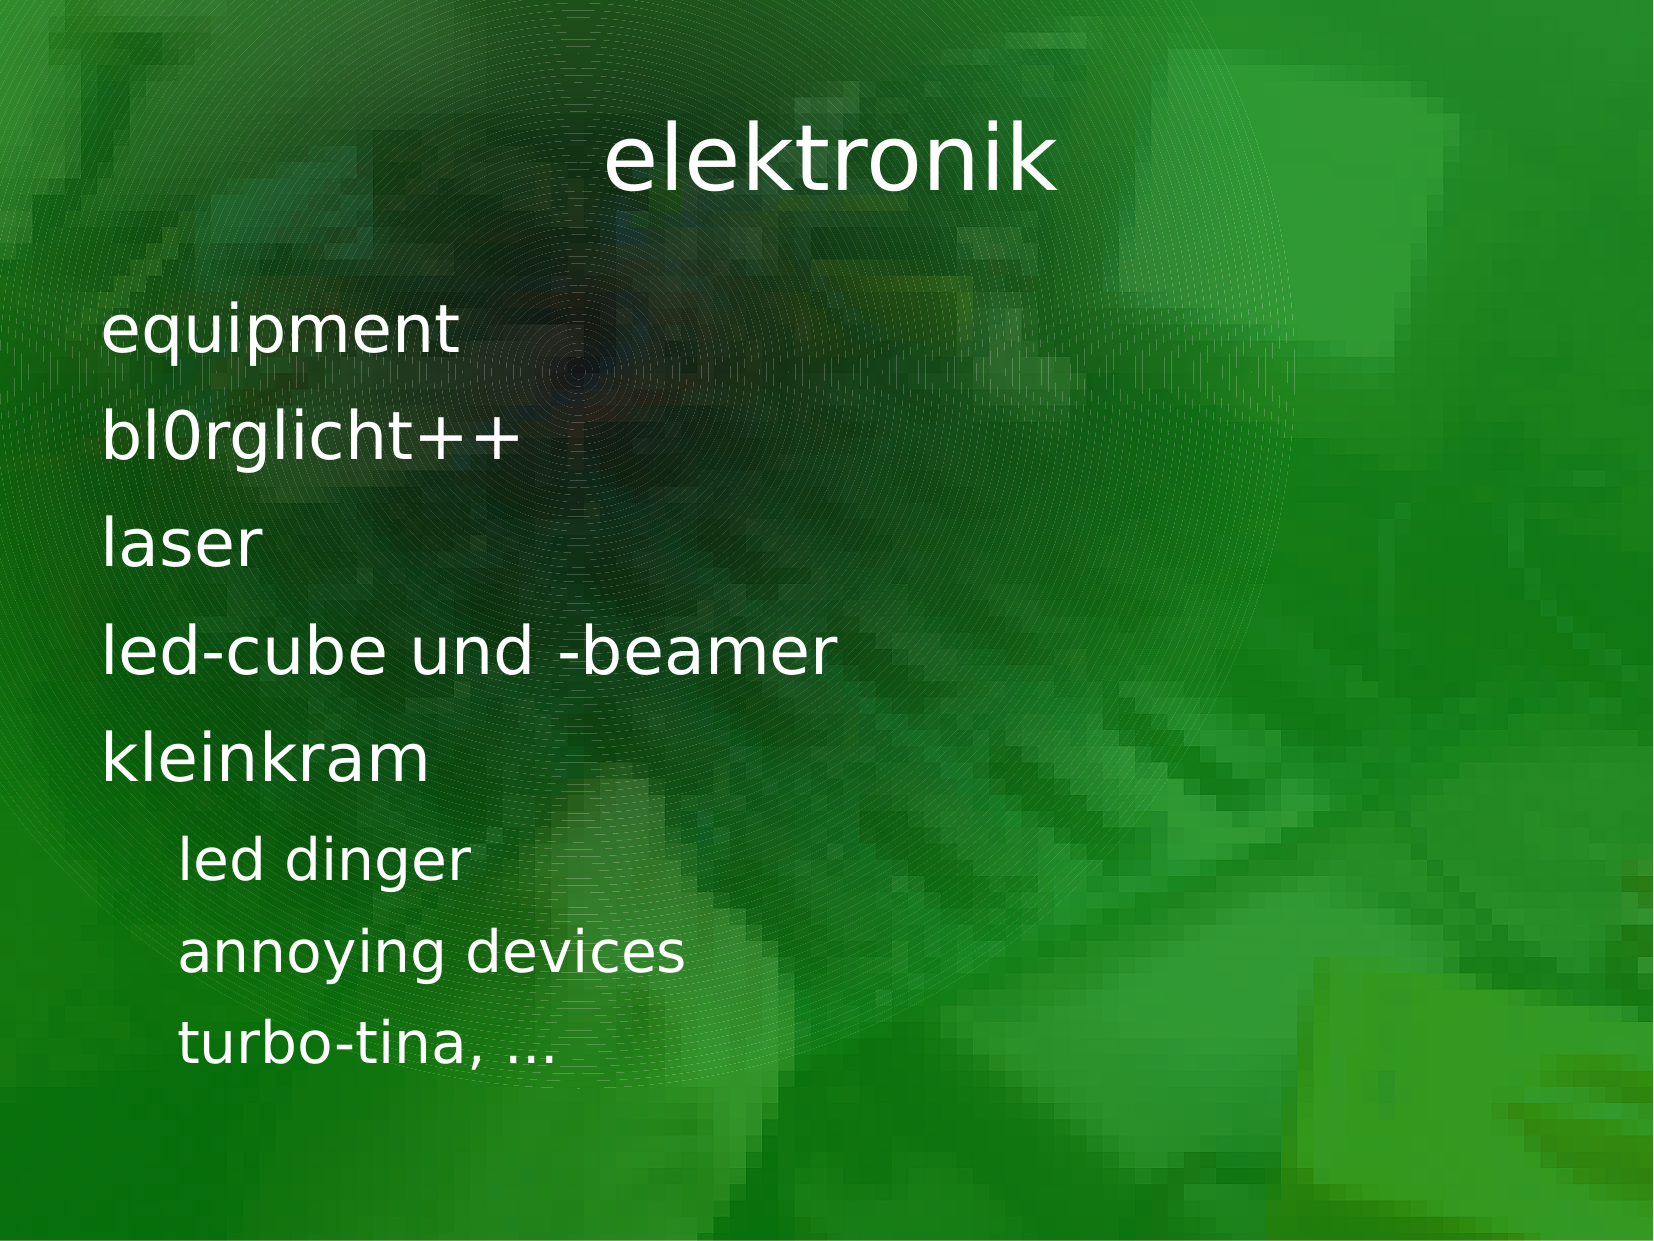

# elektronik
equipment
bl0rglicht++
laser
led-cube und -beamer
kleinkram
led dinger
annoying devices
turbo-tina, ...